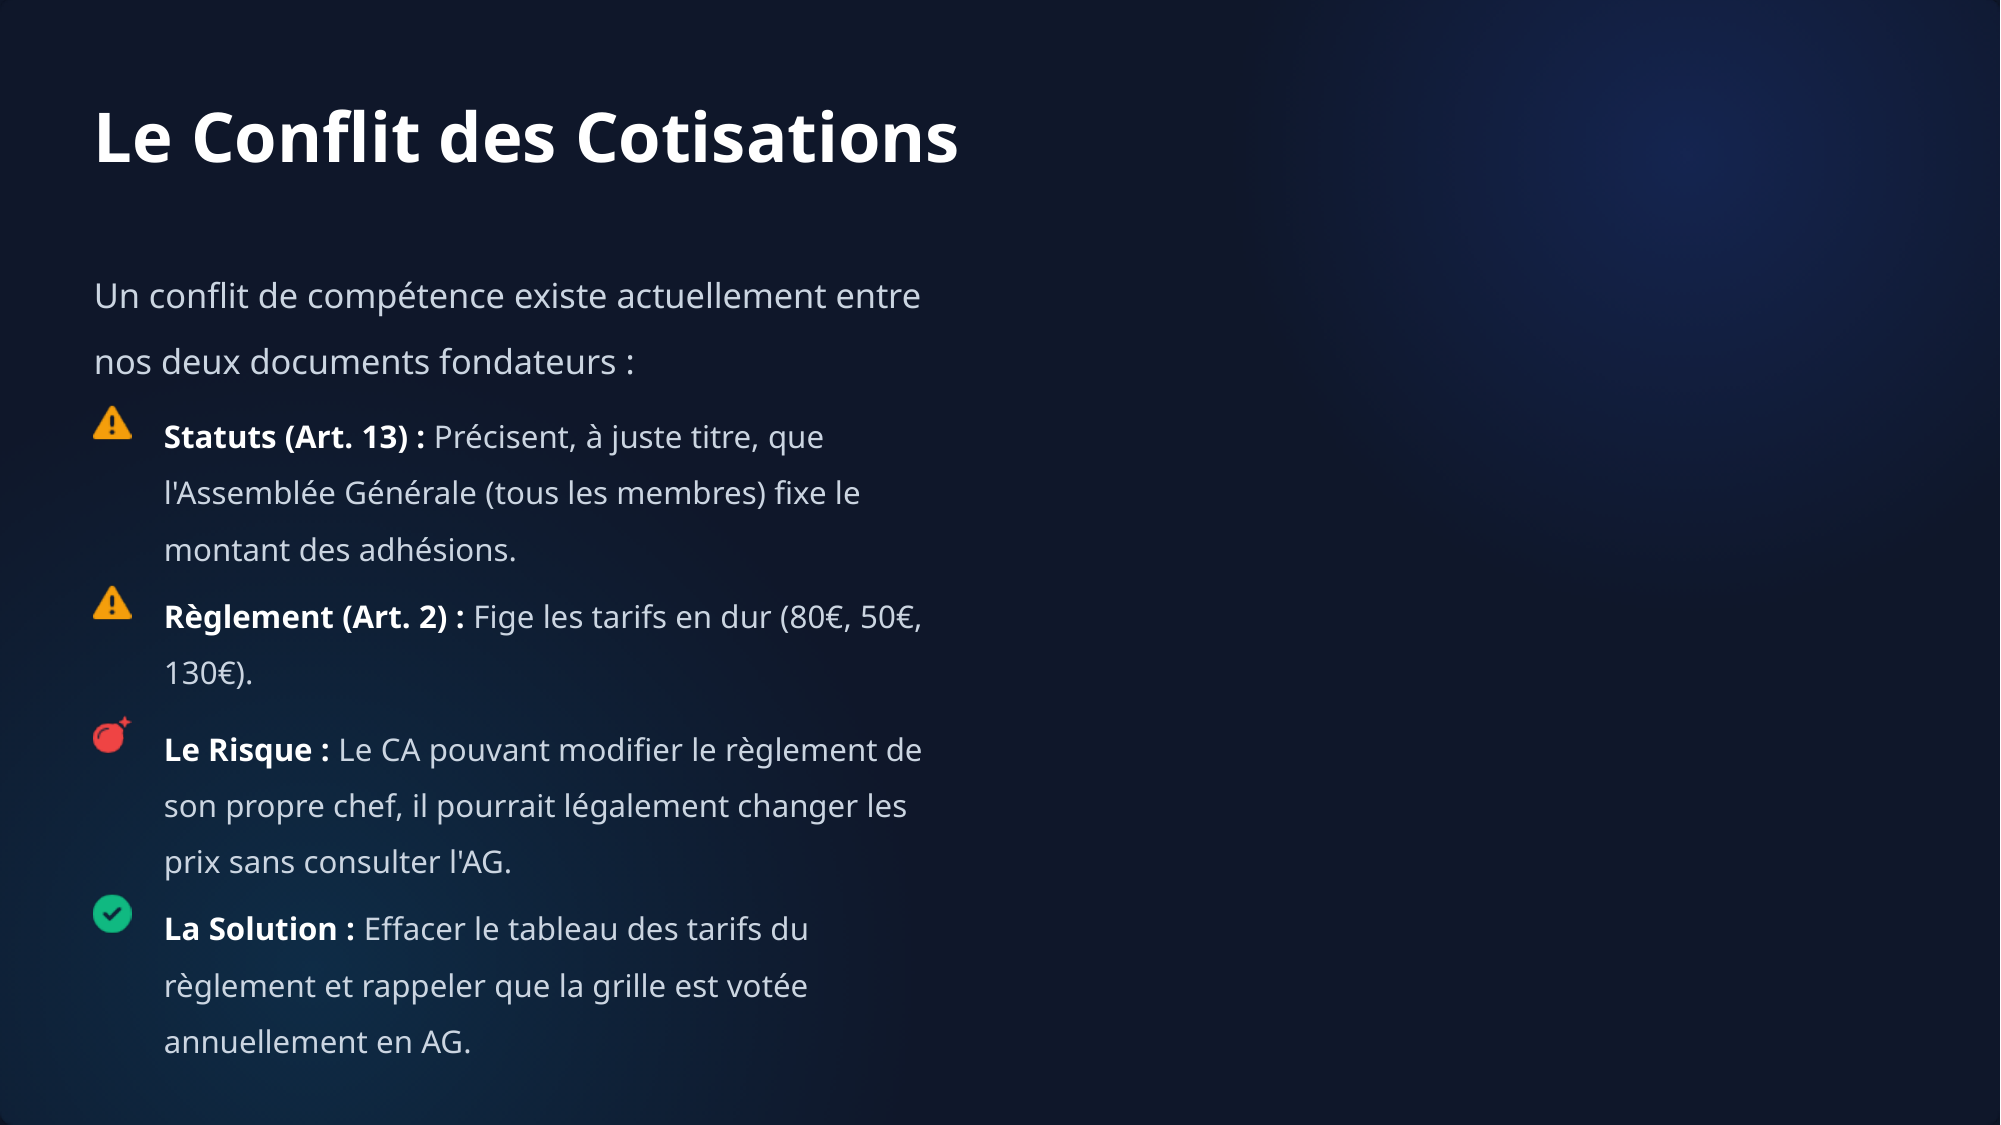

Le Conflit des Cotisations
Un conflit de compétence existe actuellement entre nos deux documents fondateurs :
Statuts (Art. 13) : Précisent, à juste titre, que l'Assemblée Générale (tous les membres) fixe le montant des adhésions.
Règlement (Art. 2) : Fige les tarifs en dur (80€, 50€, 130€).
Le Risque : Le CA pouvant modifier le règlement de son propre chef, il pourrait légalement changer les prix sans consulter l'AG.
La Solution : Effacer le tableau des tarifs du règlement et rappeler que la grille est votée annuellement en AG.